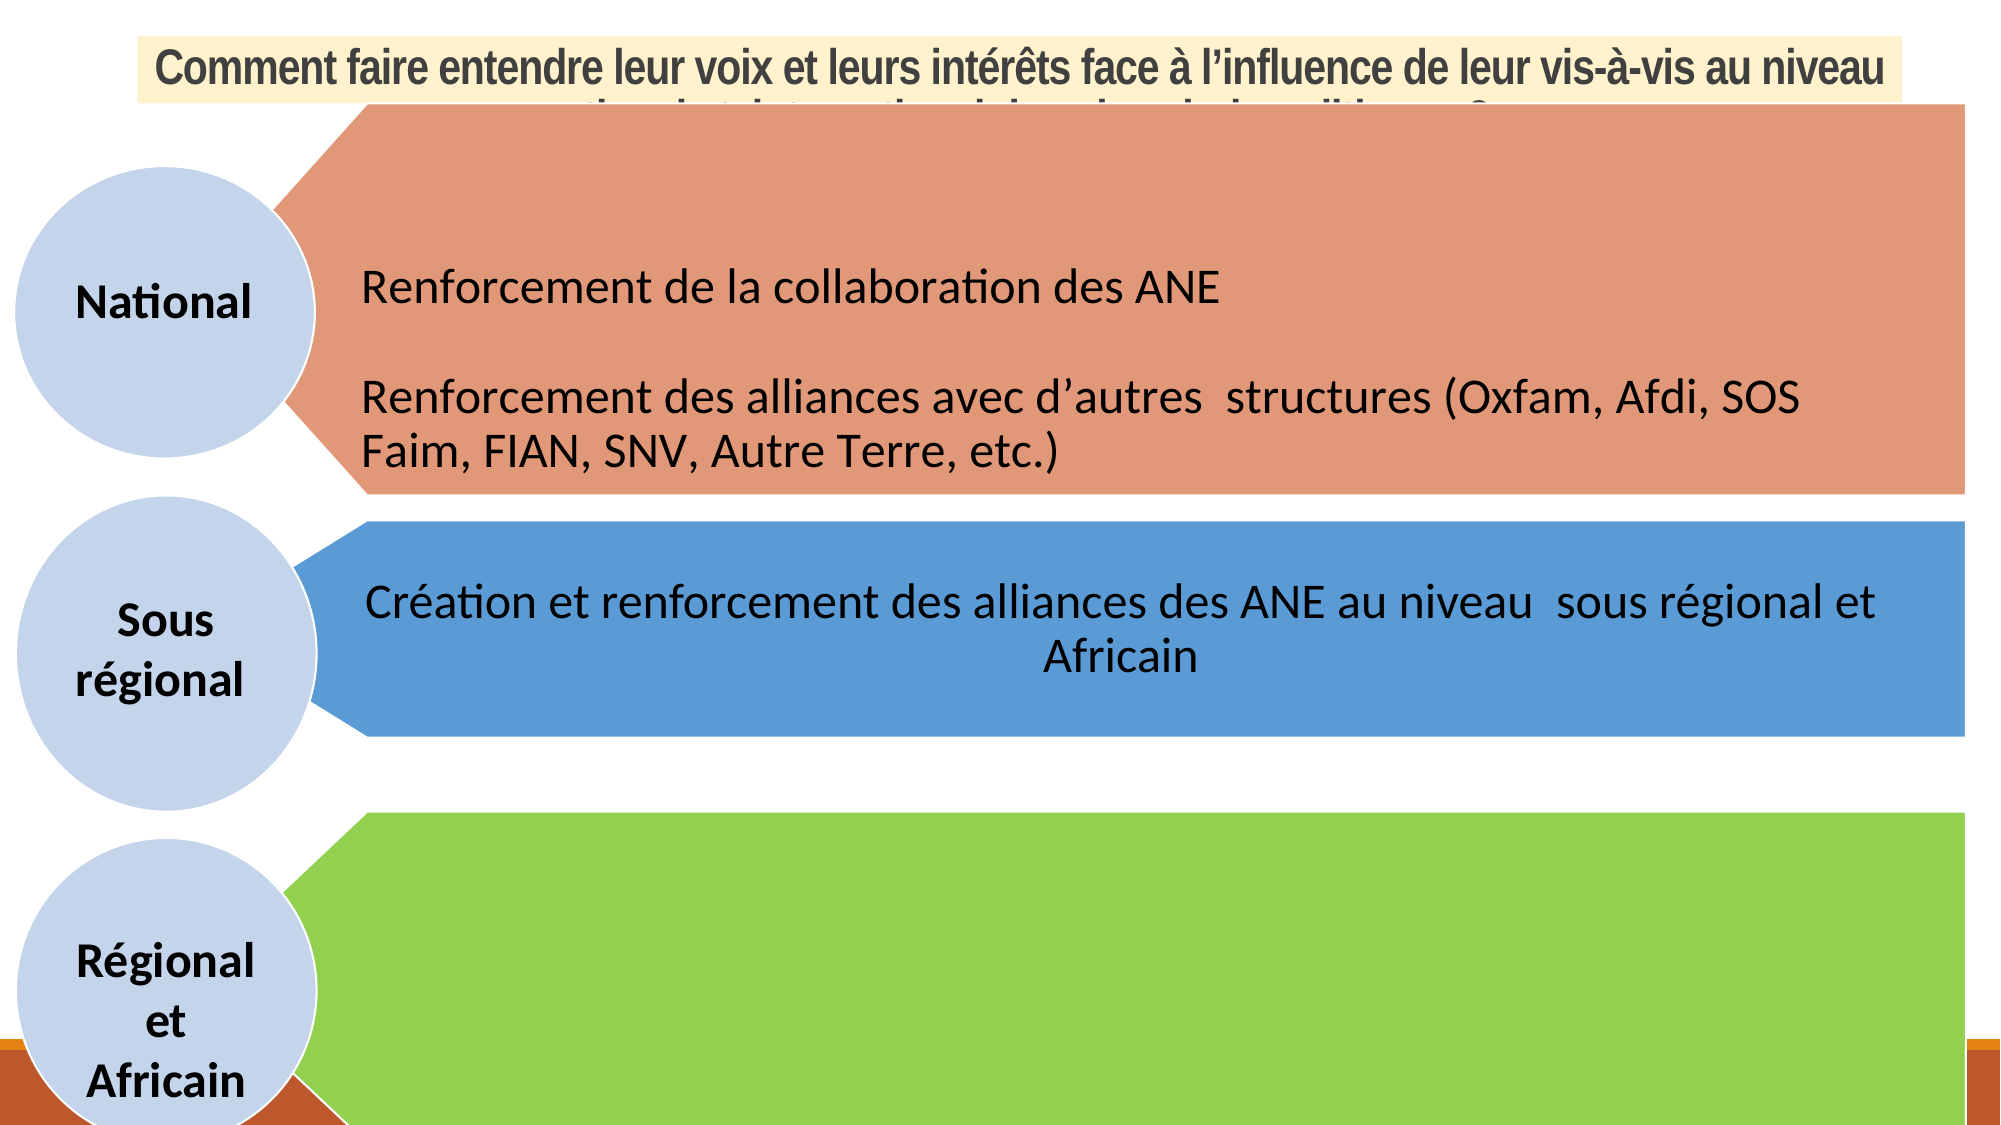

# Comment faire entendre leur voix et leurs intérêts face à l’influence de leur vis-à-vis au niveau national et international dans les choix politiques ?
Renforcement de la collaboration des ANE
Renforcement des alliances avec d’autres structures (Oxfam, Afdi, SOS Faim, FIAN, SNV, Autre Terre, etc.)
Renforcement de la stratégie de plaidoyer/interpellation des ANE à travers des rencontres d’envergures nationales (JNP, JMA, JIFR, etc.)
National
Sous régional
Création et renforcement des alliances des ANE au niveau sous régional et Africain
Utilisation des cadres, espaces, acteurs au niveau régional, Africain et international (ROPPA, CEDEAO, UEMOA, PAFO, etc.) pour renforcer les capacités des ANE dans leur plaidoyer/interpellation aux Gouvernements
Régional et Africain